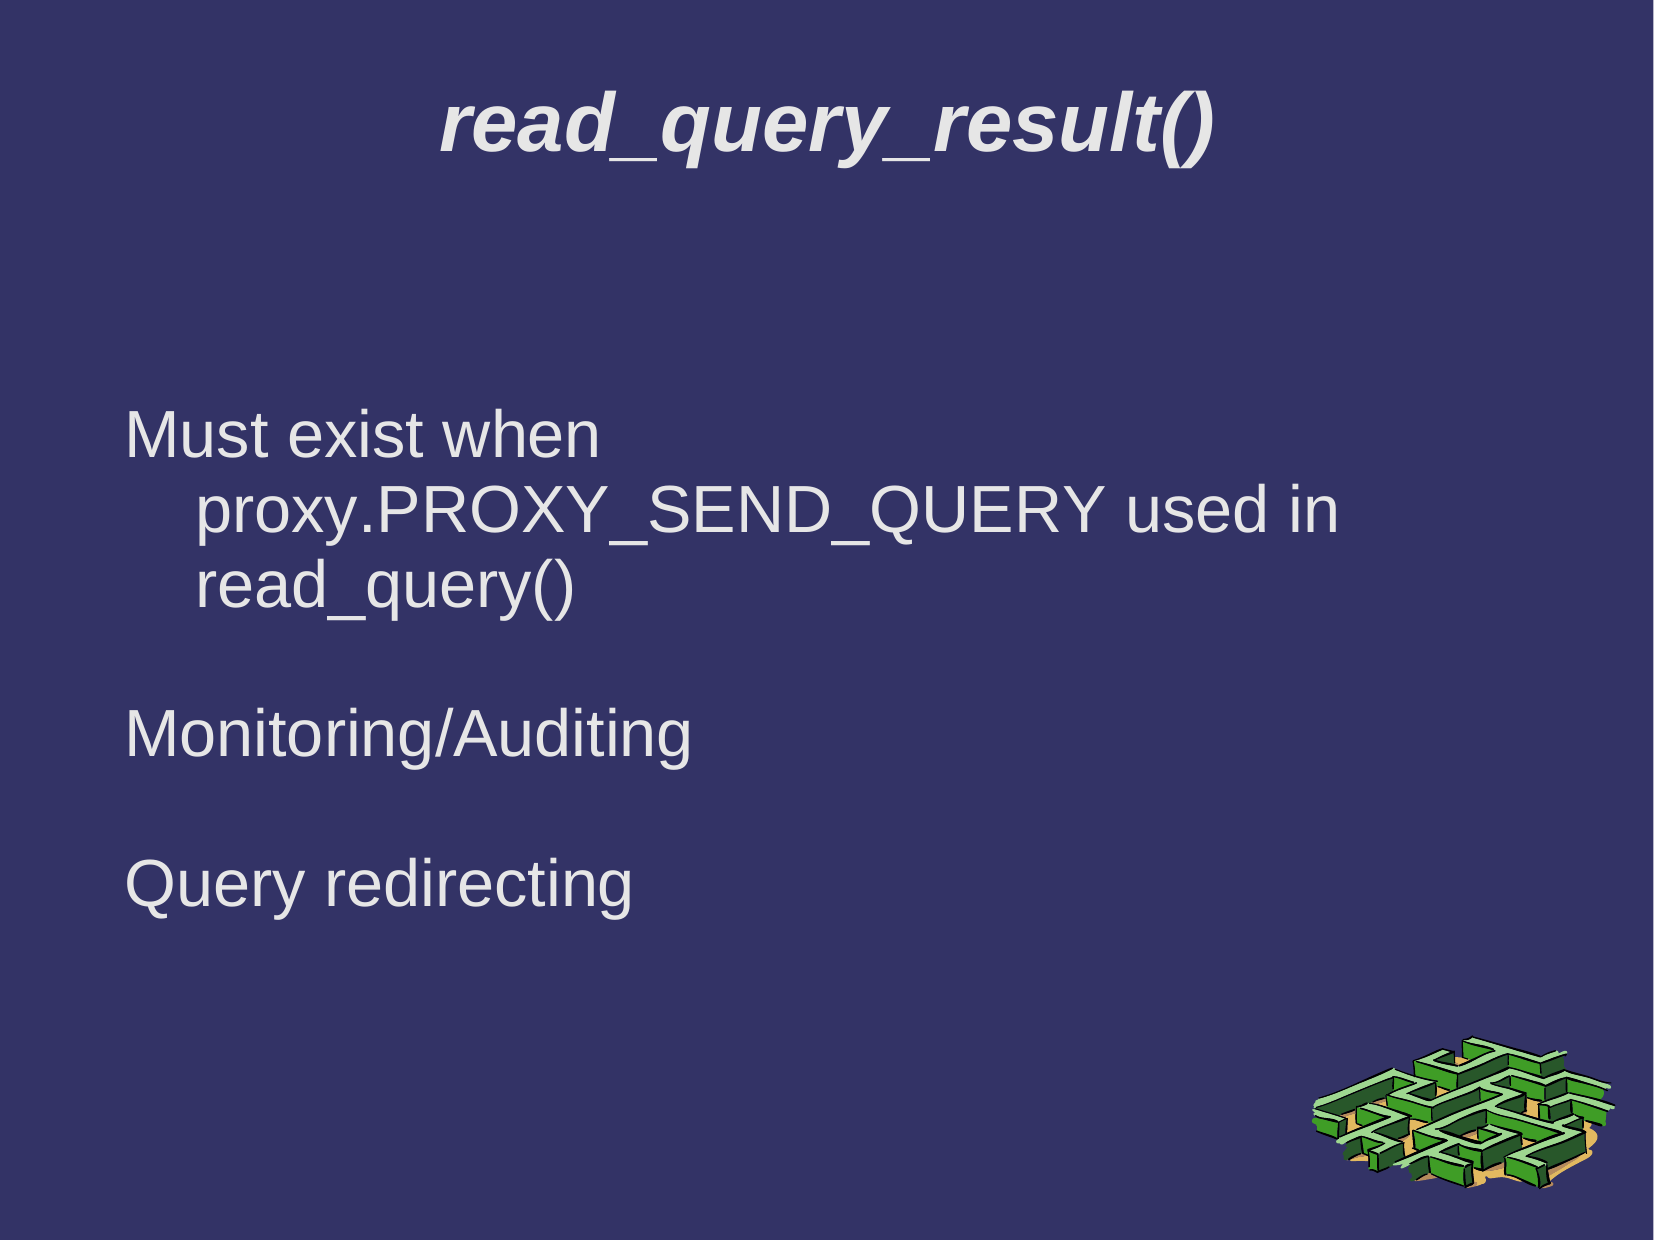

# read_query_result()
Must exist when proxy.PROXY_SEND_QUERY used in read_query()
Monitoring/Auditing
Query redirecting